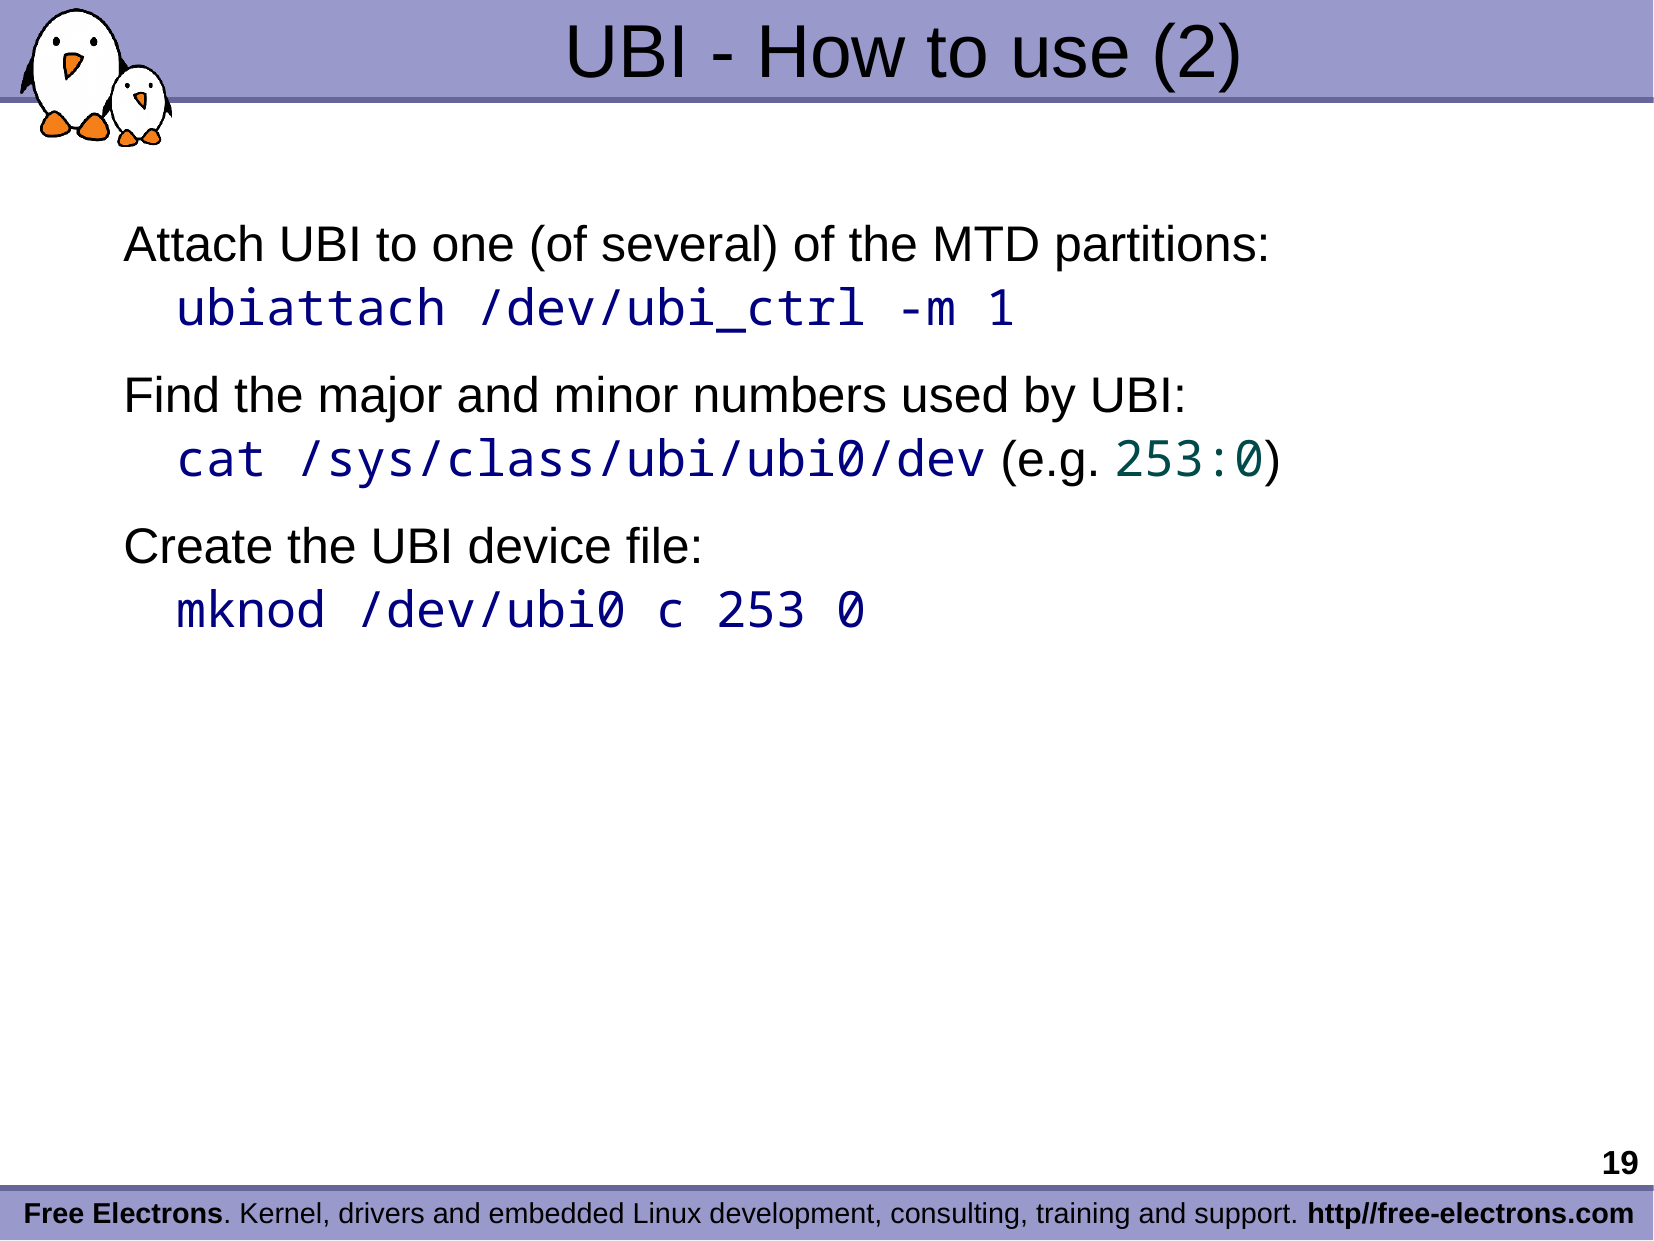

# UBI - How to use (2)
Attach UBI to one (of several) of the MTD partitions:
ubiattach /dev/ubi_ctrl -m 1
Find the major and minor numbers used by UBI:
cat /sys/class/ubi/ubi0/dev (e.g. 253:0)
Create the UBI device file:
mknod /dev/ubi0 c 253 0